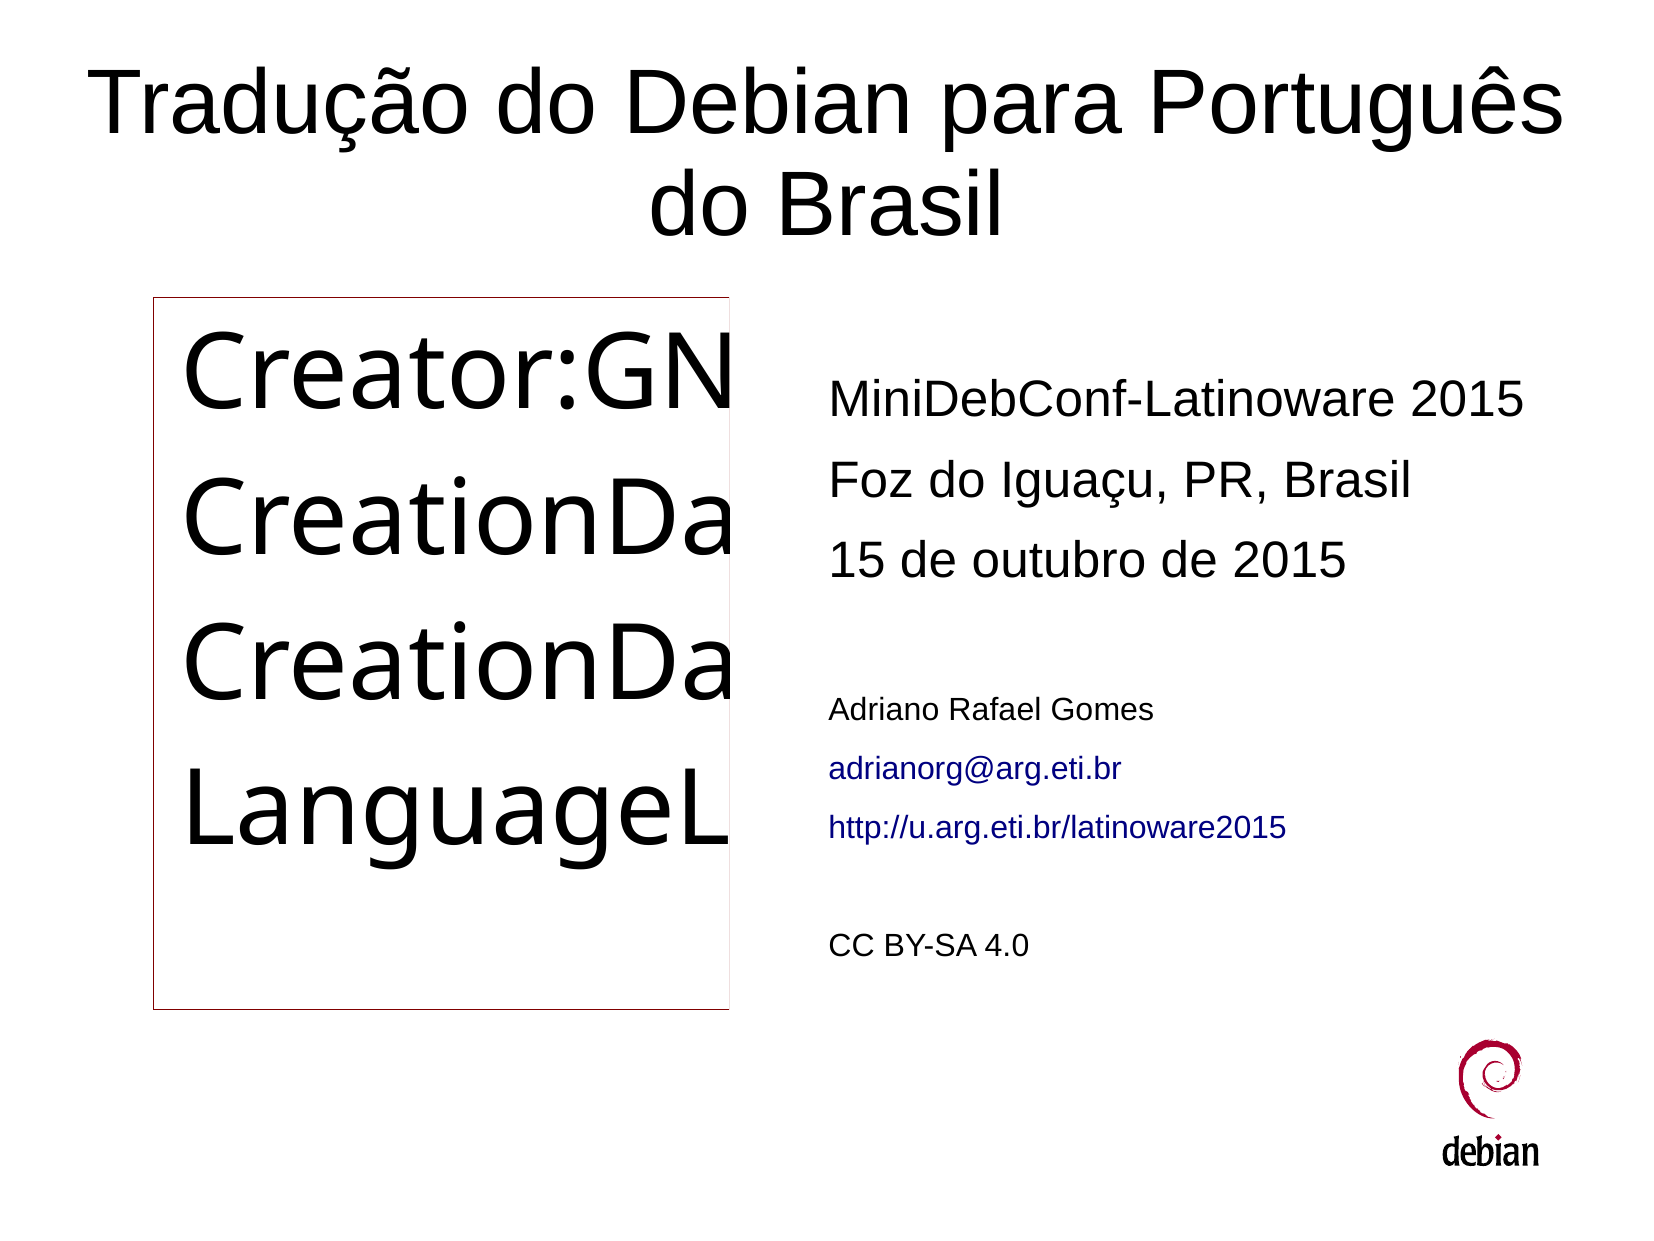

# Tradução do Debian para Português do Brasil
MiniDebConf-Latinoware 2015
Foz do Iguaçu, PR, Brasil
15 de outubro de 2015
Adriano Rafael Gomes
adrianorg@arg.eti.br
http://u.arg.eti.br/latinoware2015
CC BY-SA 4.0